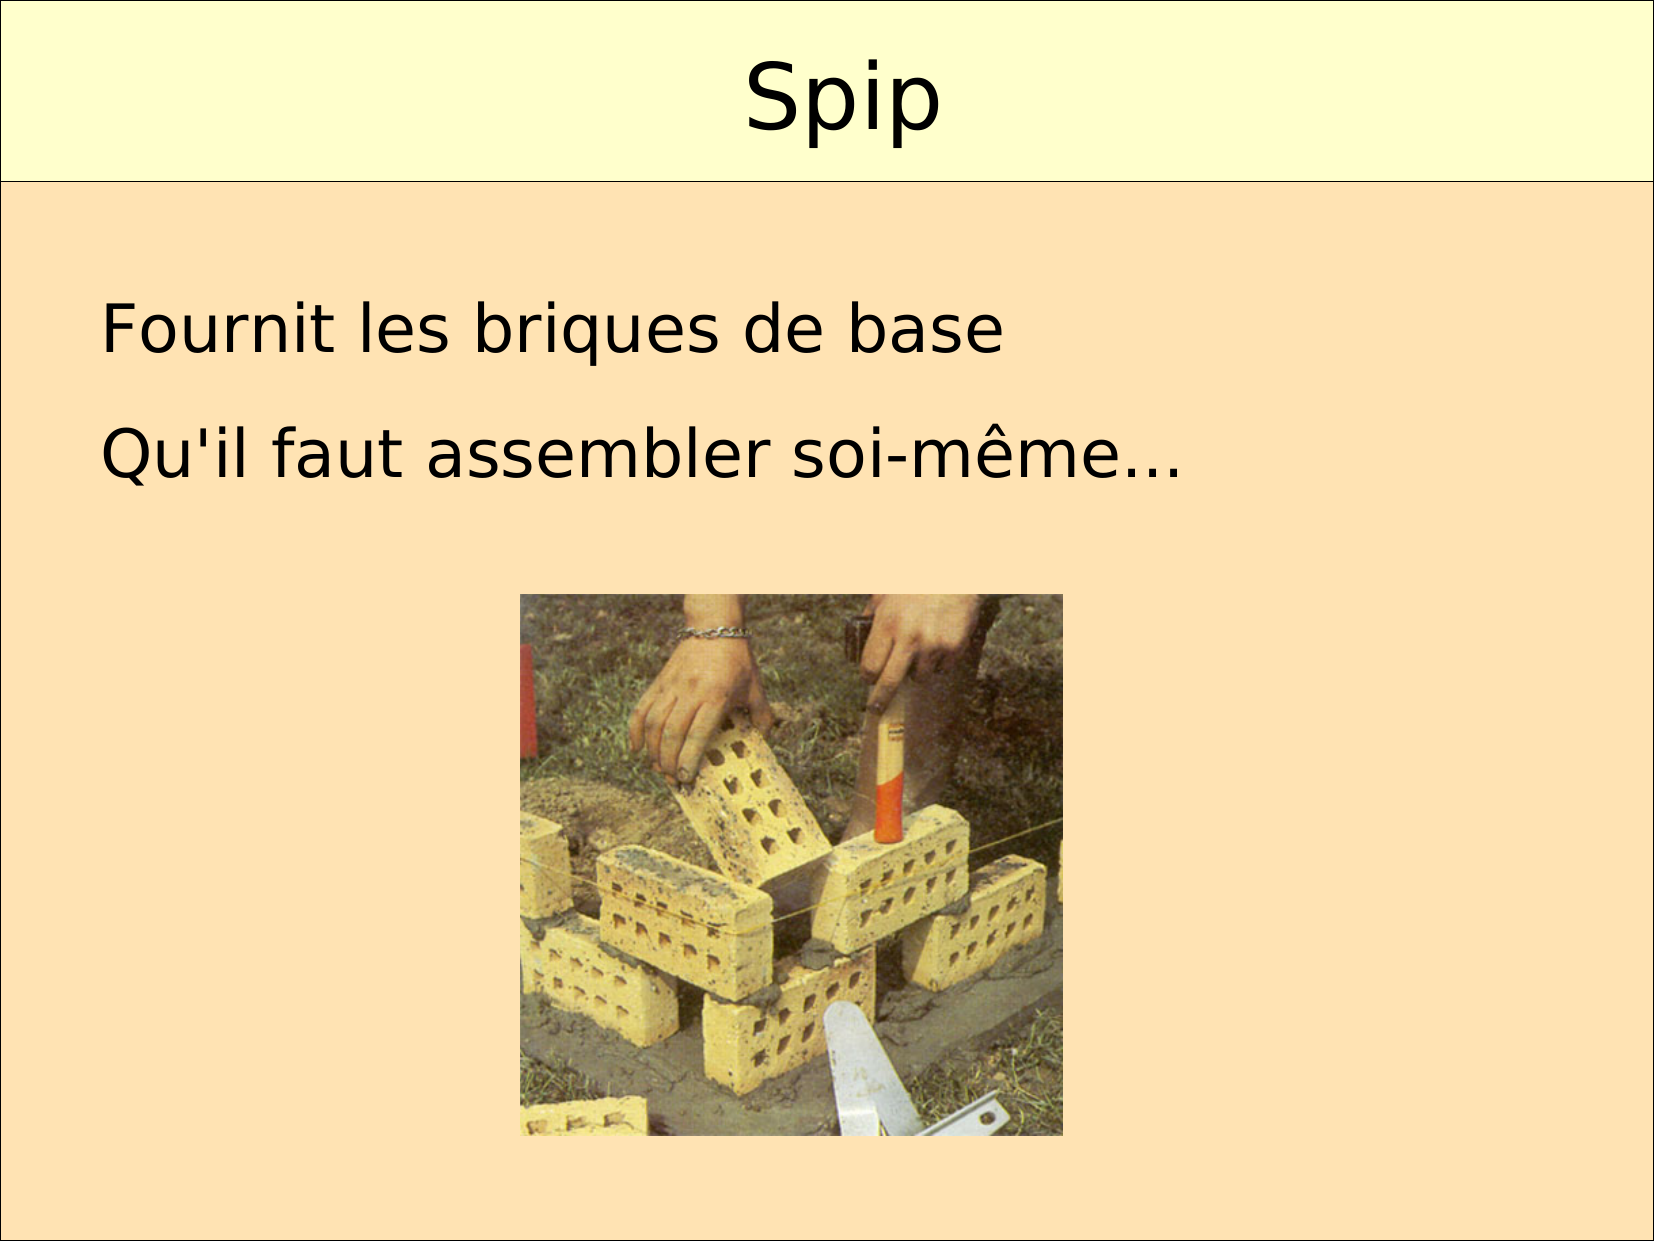

# Spip
Fournit les briques de base
Qu'il faut assembler soi-même...